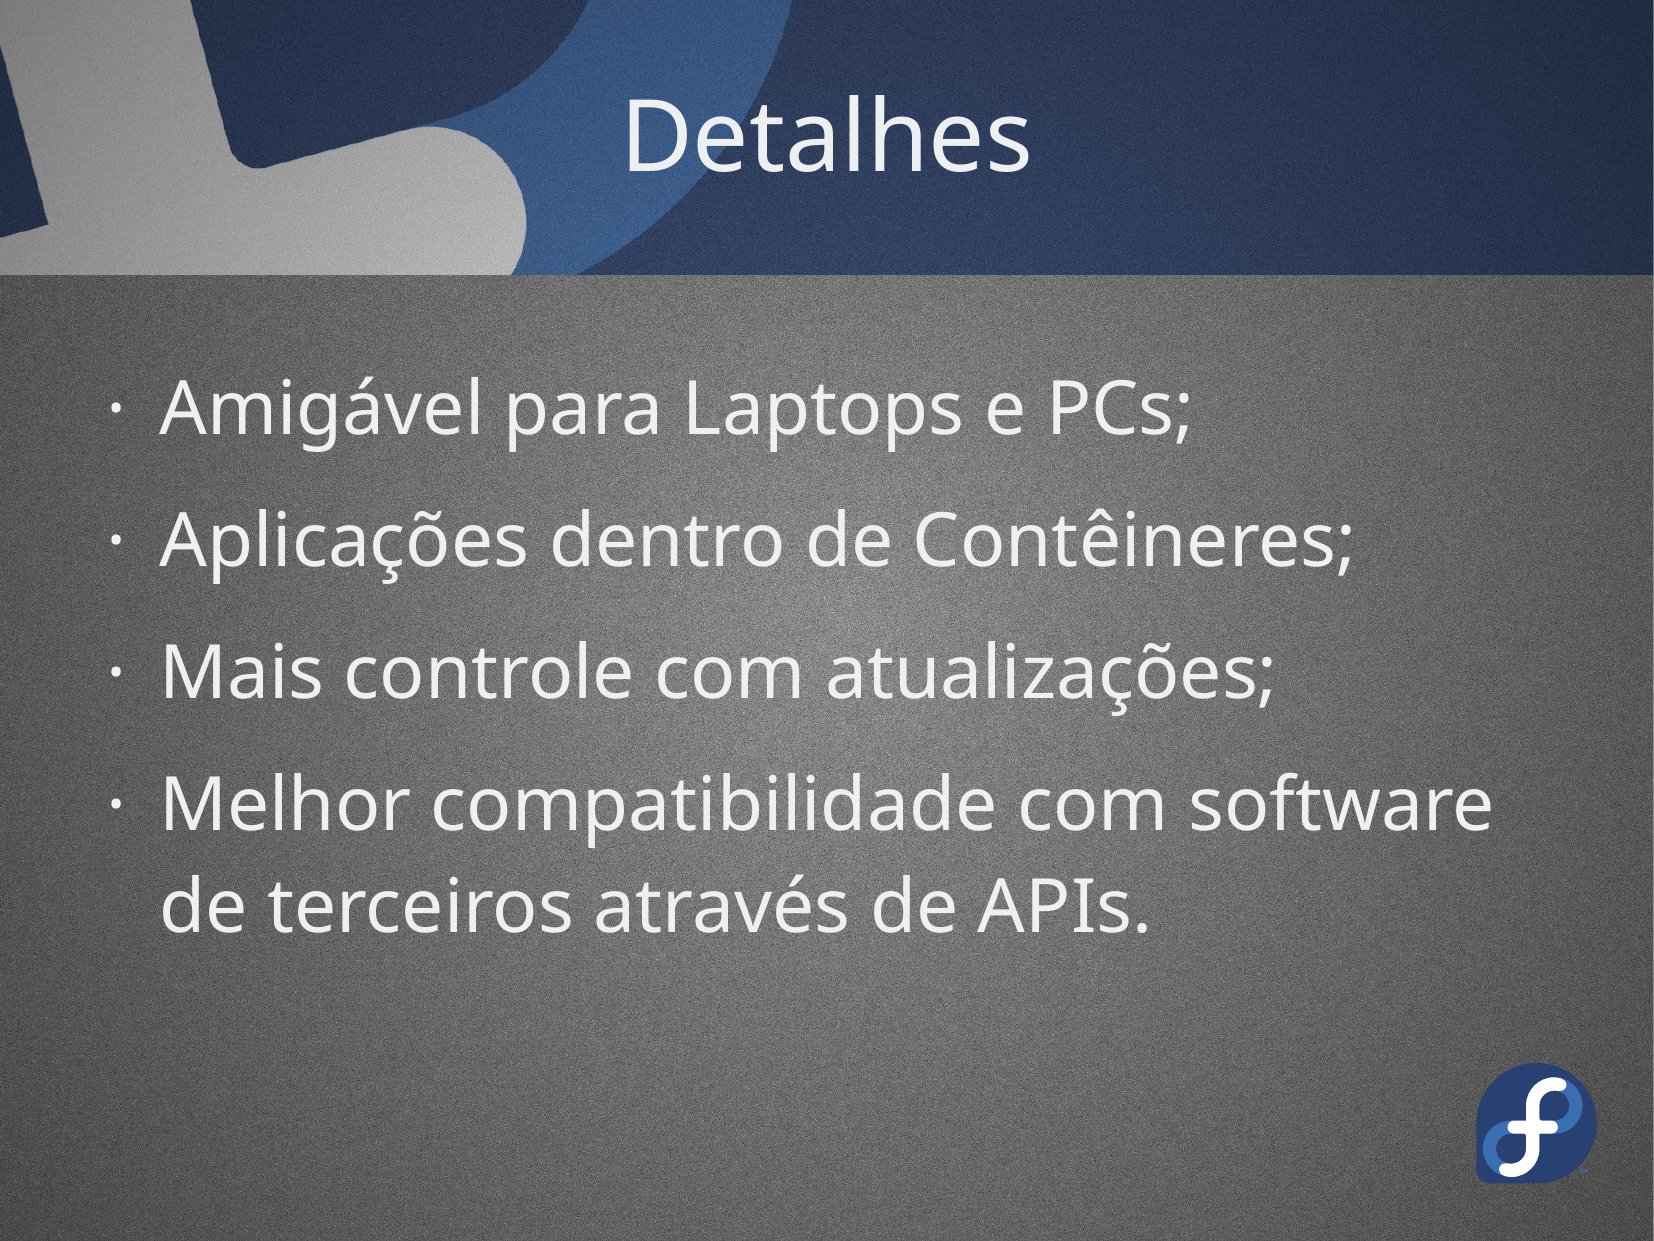

# Detalhes
Amigável para Laptops e PCs;
Aplicações dentro de Contêineres;
Mais controle com atualizações;
Melhor compatibilidade com software de terceiros através de APIs.